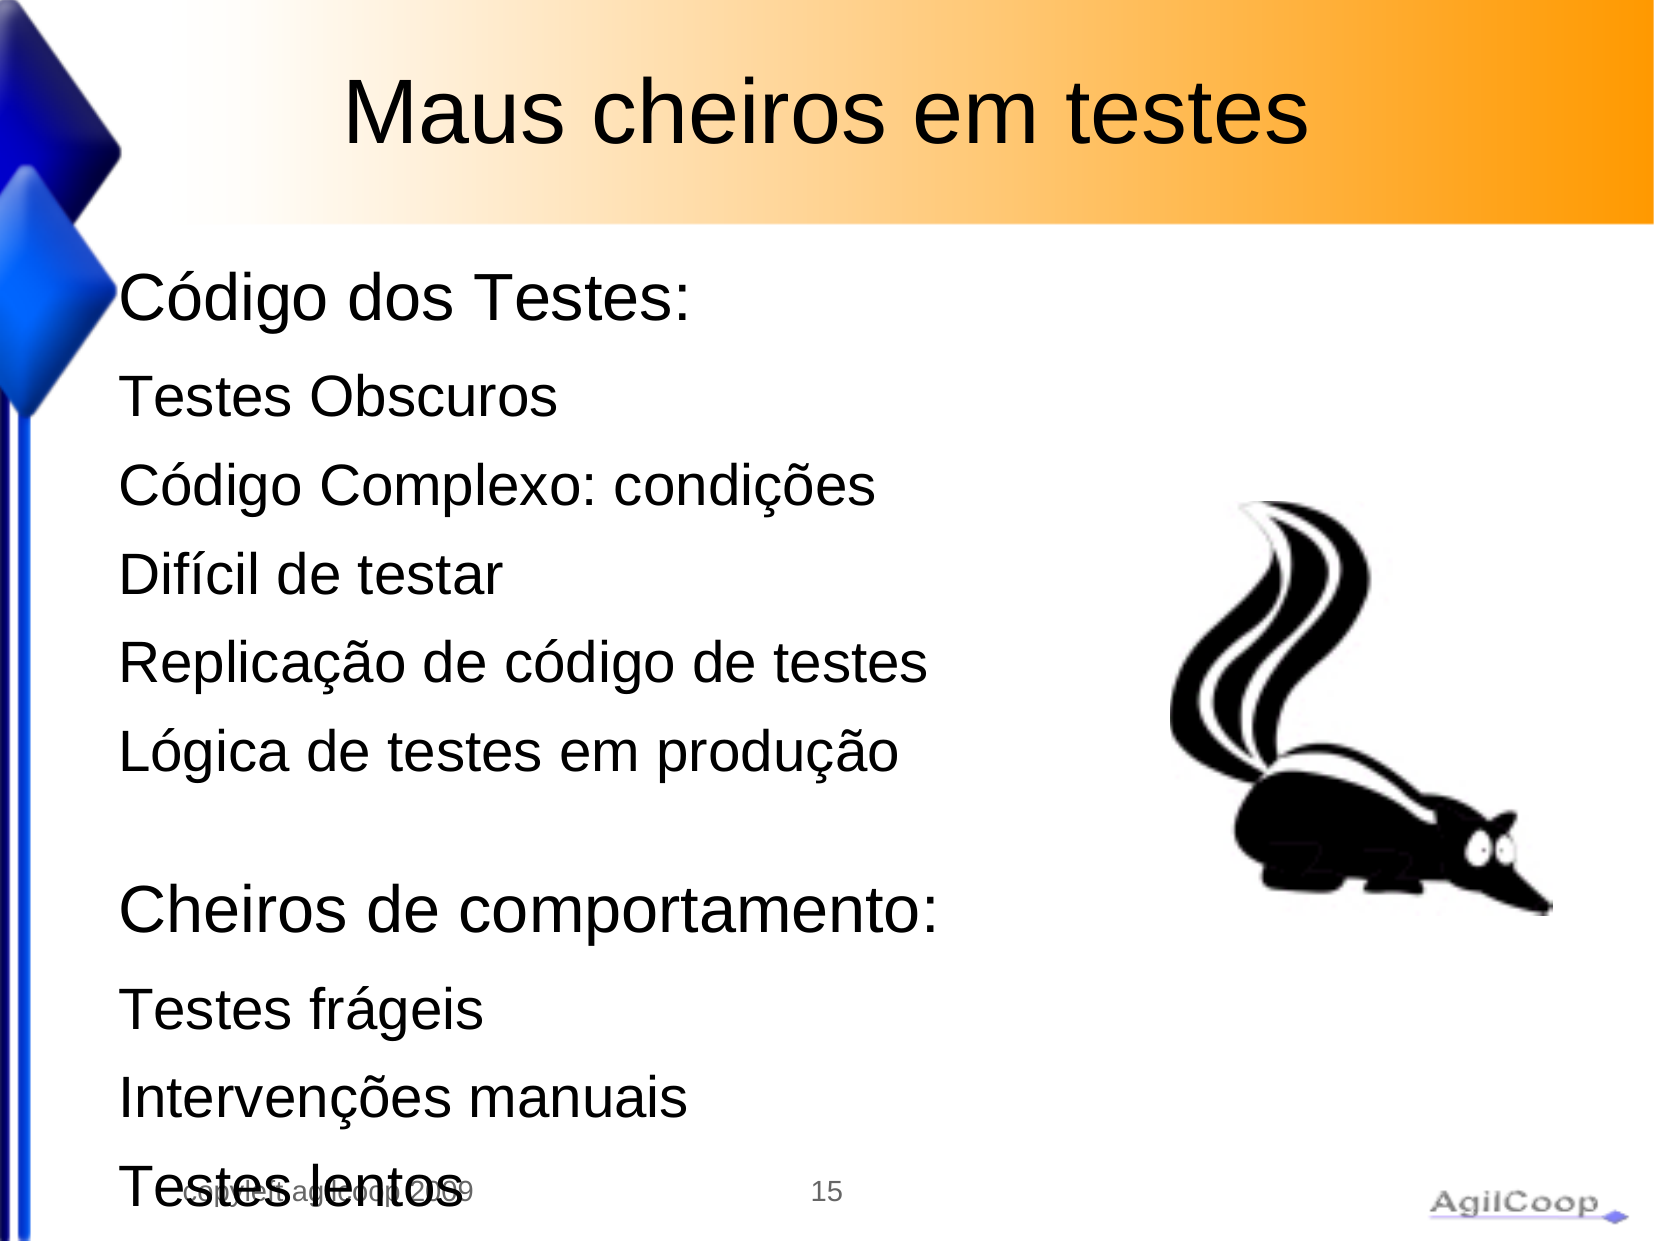

# Maus cheiros em testes
Código dos Testes:
Testes Obscuros
Código Complexo: condições
Difícil de testar
Replicação de código de testes
Lógica de testes em produção
Cheiros de comportamento:
Testes frágeis
Intervenções manuais
Testes lentos
copyleft agilcoop 2009
15